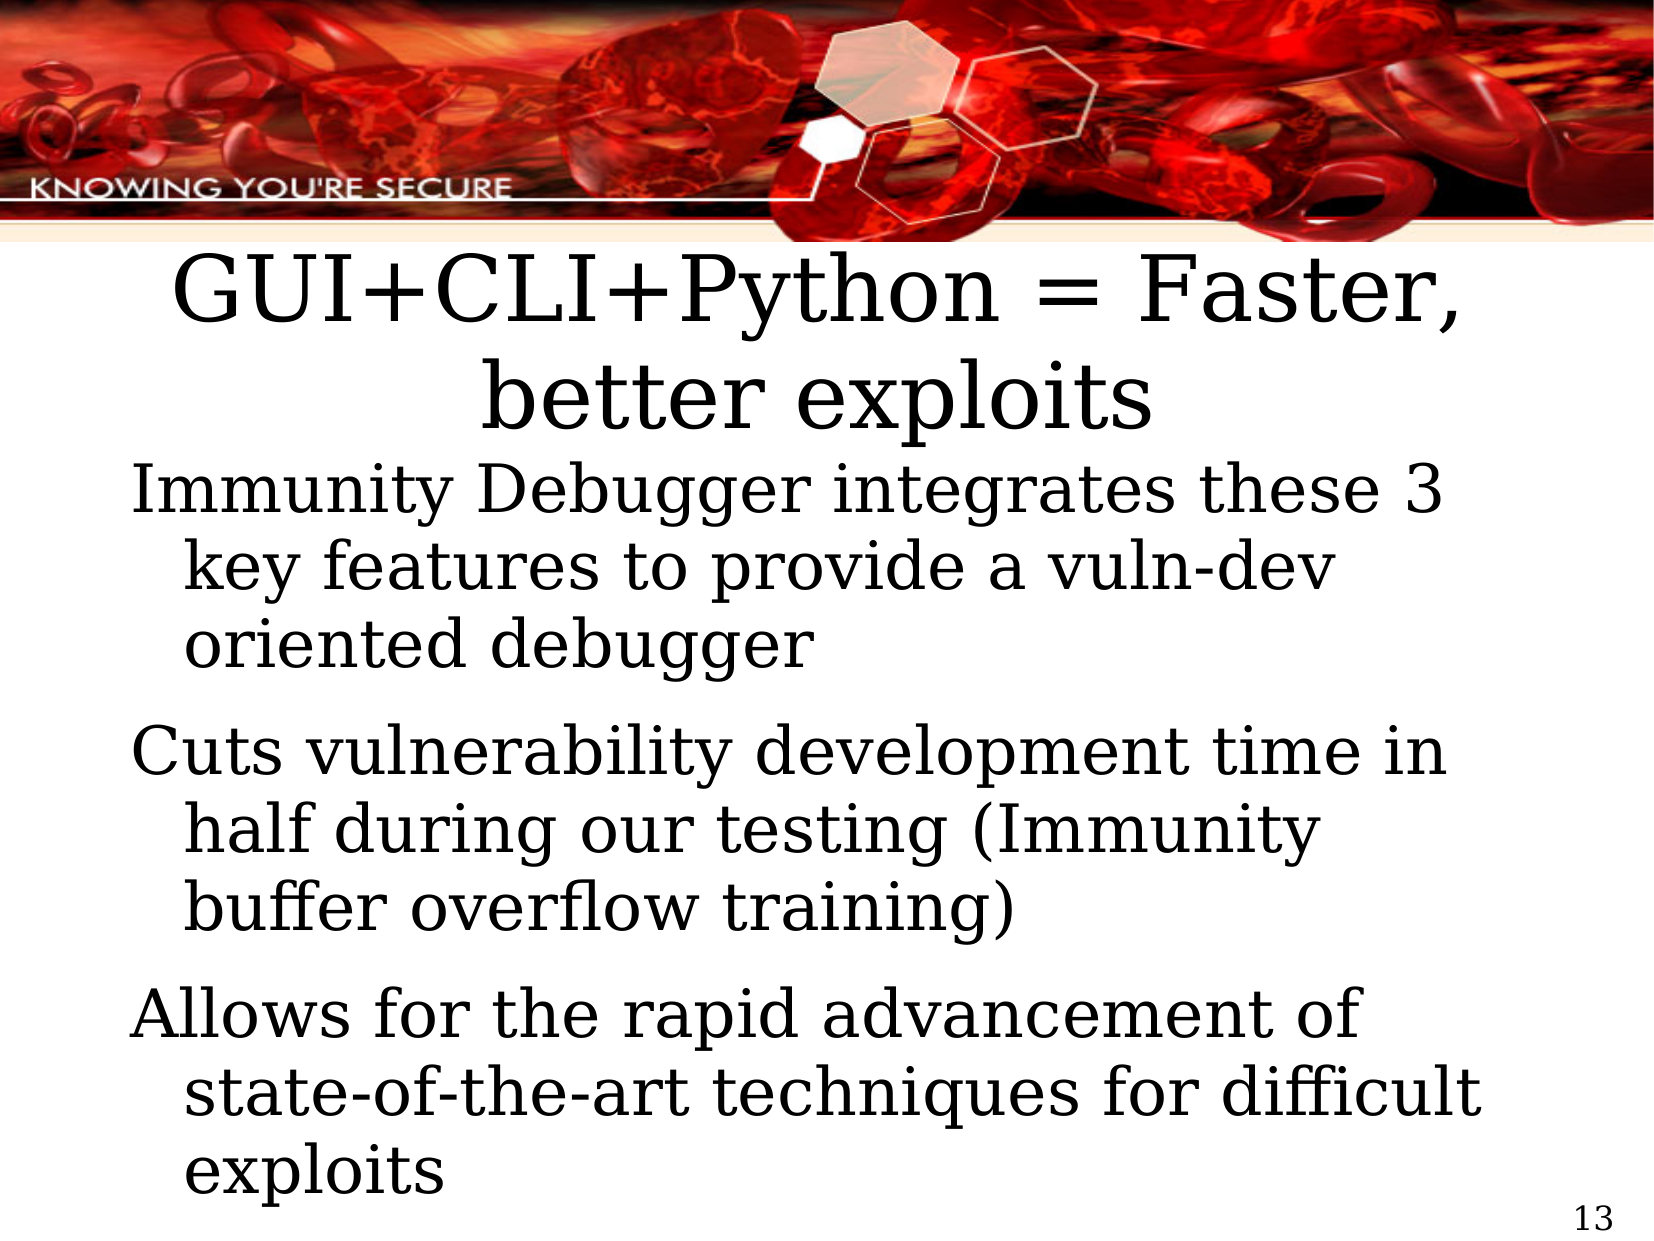

# GUI+CLI+Python = Faster, better exploits
Immunity Debugger integrates these 3 key features to provide a vuln-dev oriented debugger
Cuts vulnerability development time in half during our testing (Immunity buffer overflow training)
Allows for the rapid advancement of state-of-the-art techniques for difficult exploits